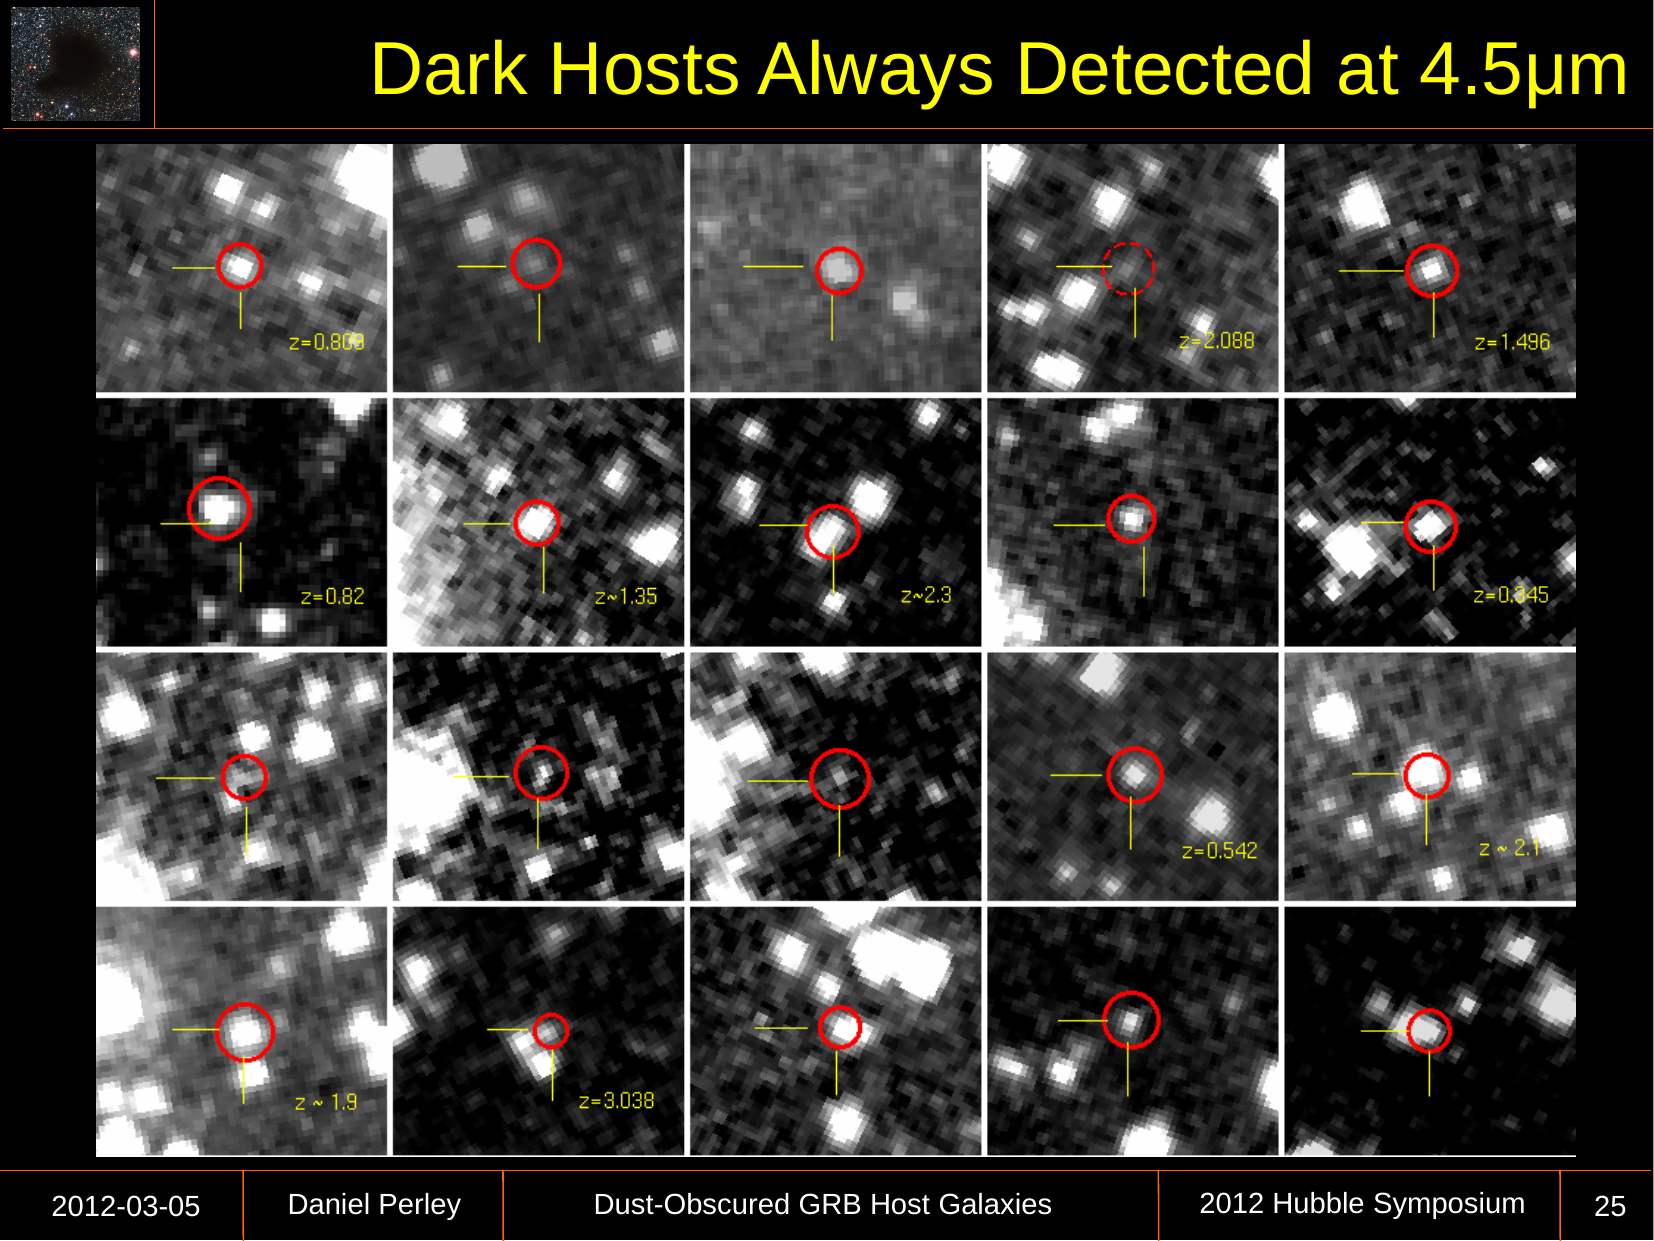

# Dark Hosts Always Detected at 4.5μm
2012-03-05
25